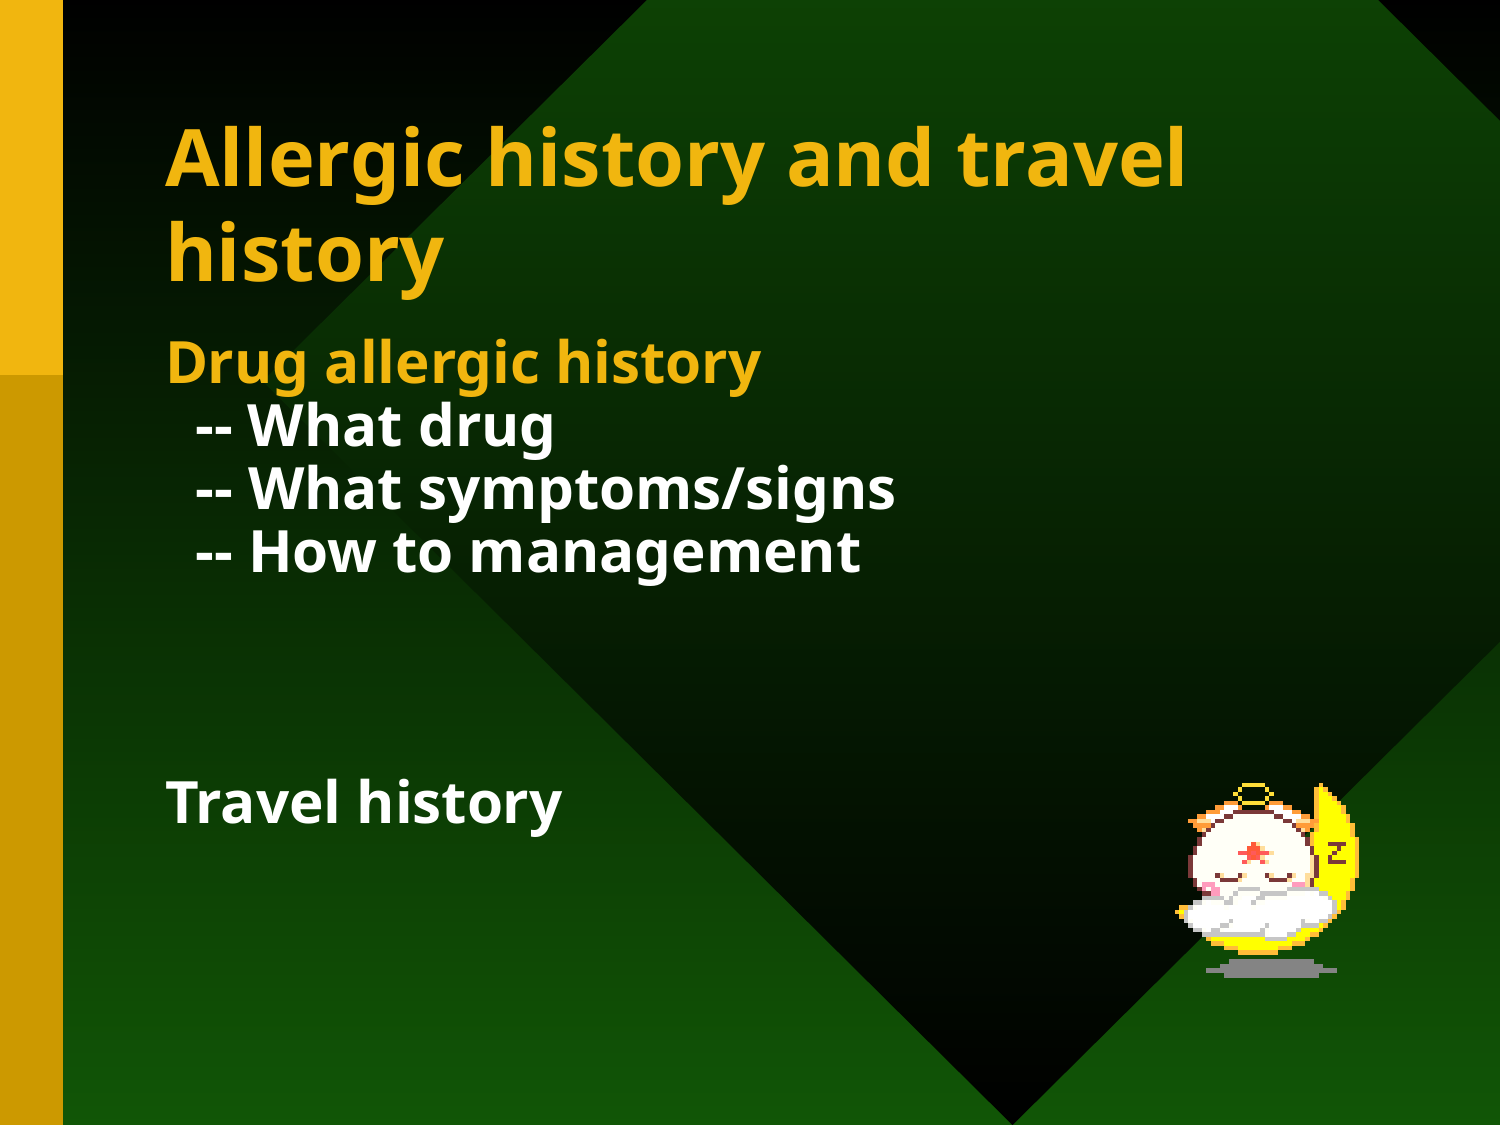

# Allergic history and travel history
Drug allergic history
 -- What drug
 -- What symptoms/signs
 -- How to management
Travel history